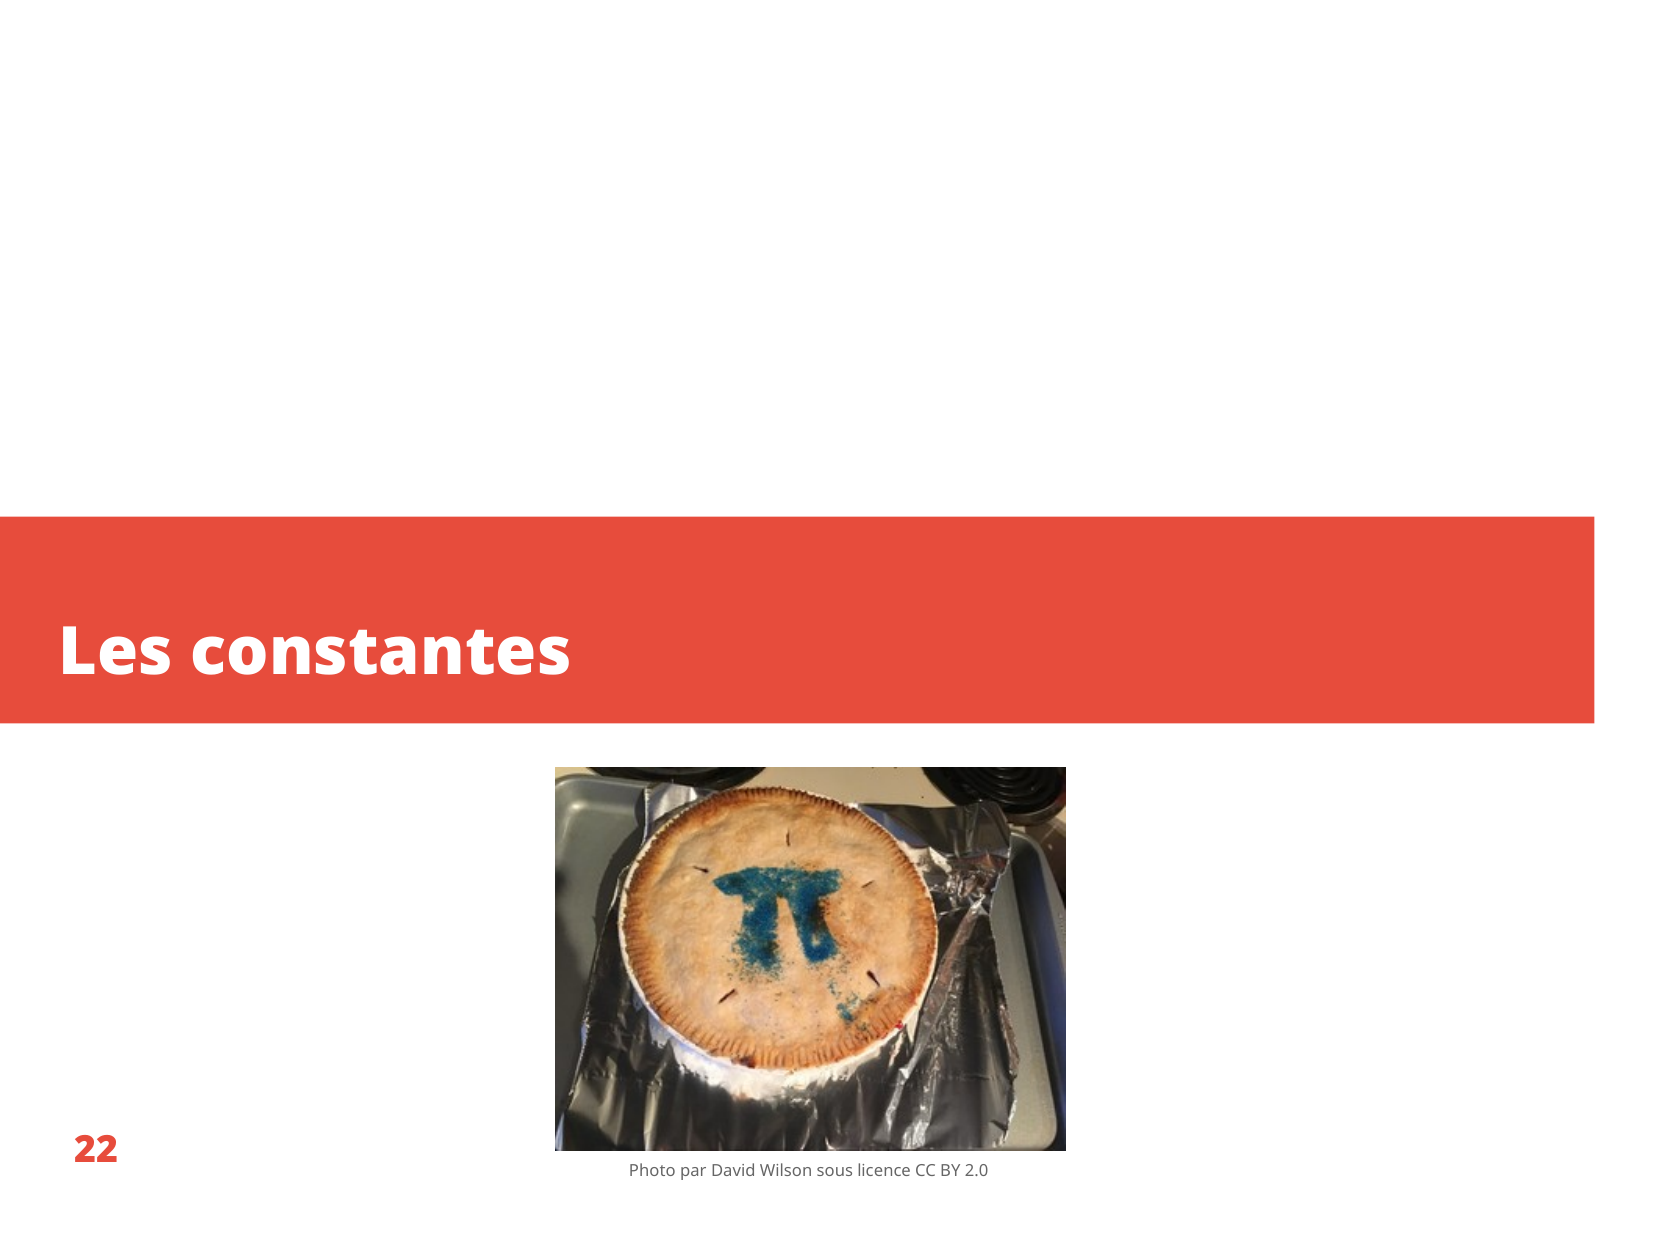

# Les constantes
22
Photo par David Wilson sous licence CC BY 2.0